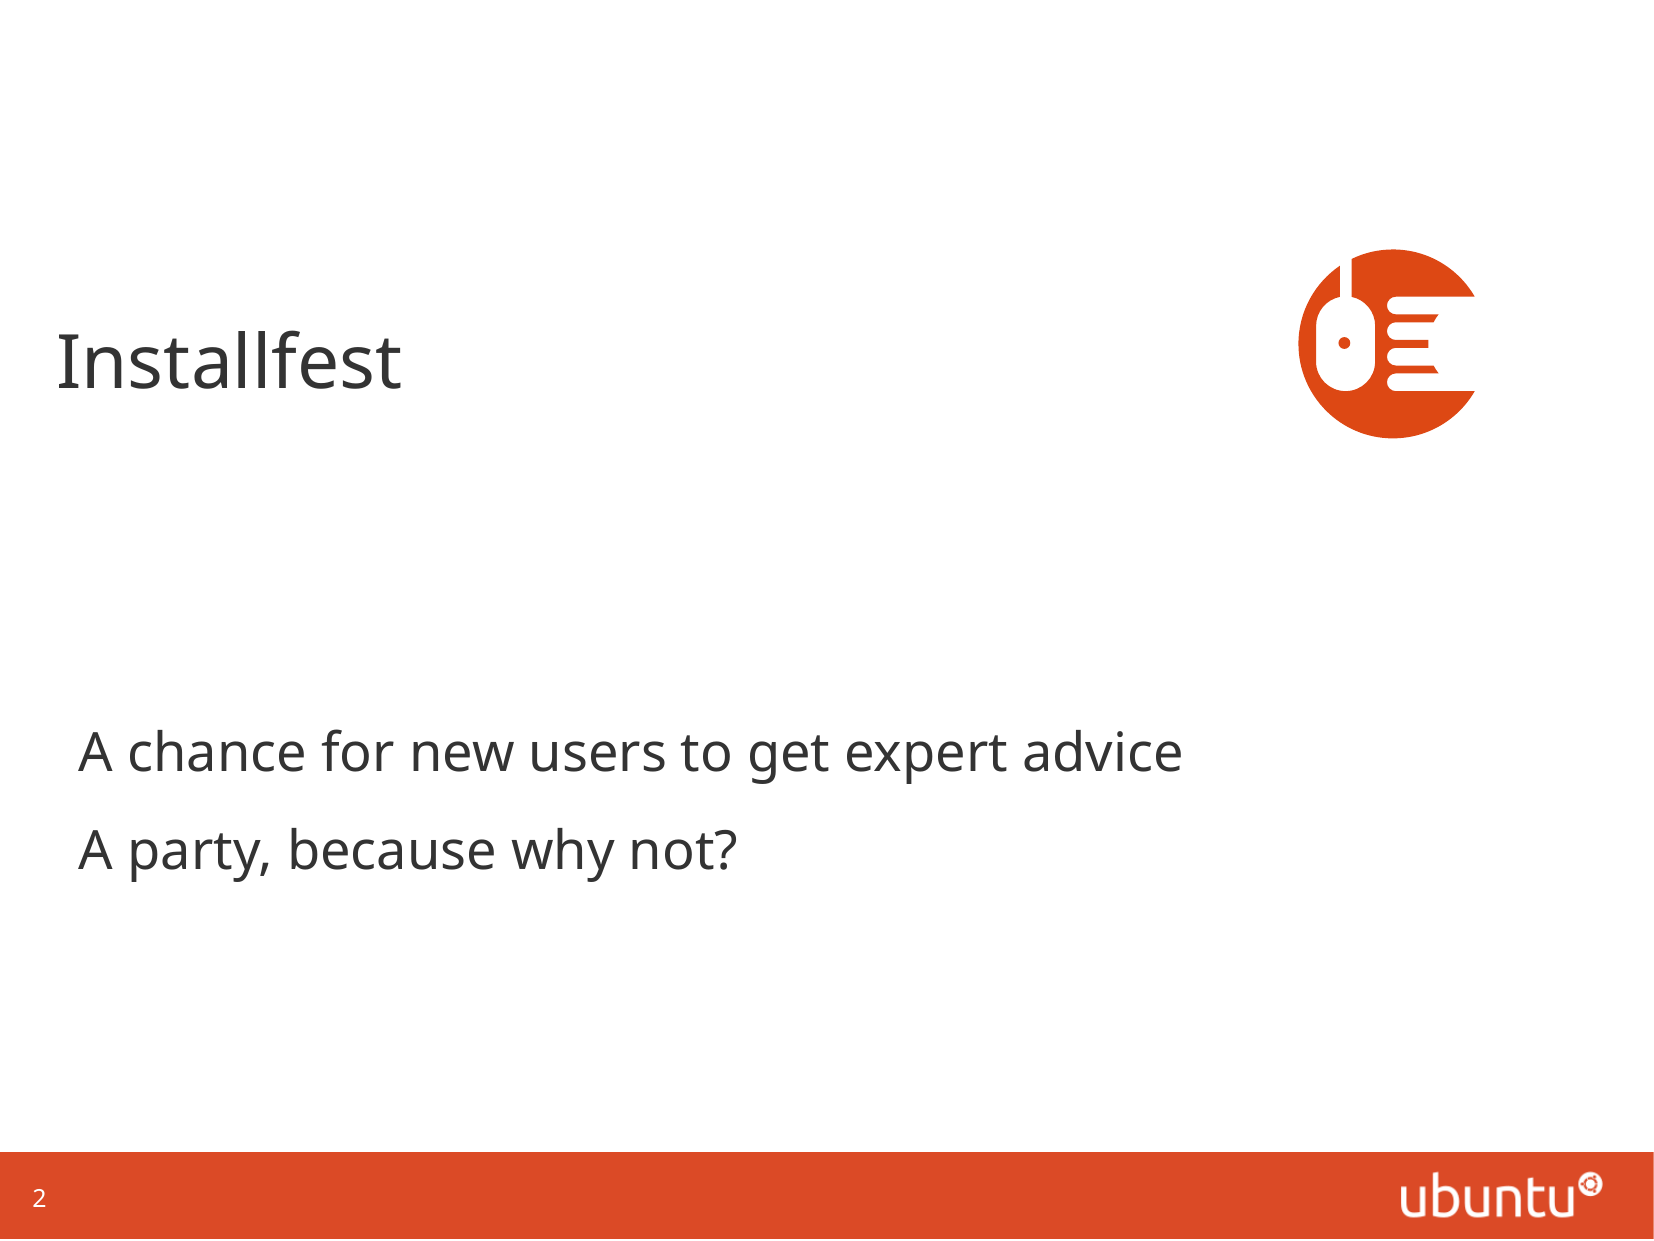

# Installfest
A chance for new users to get expert advice
A party, because why not?